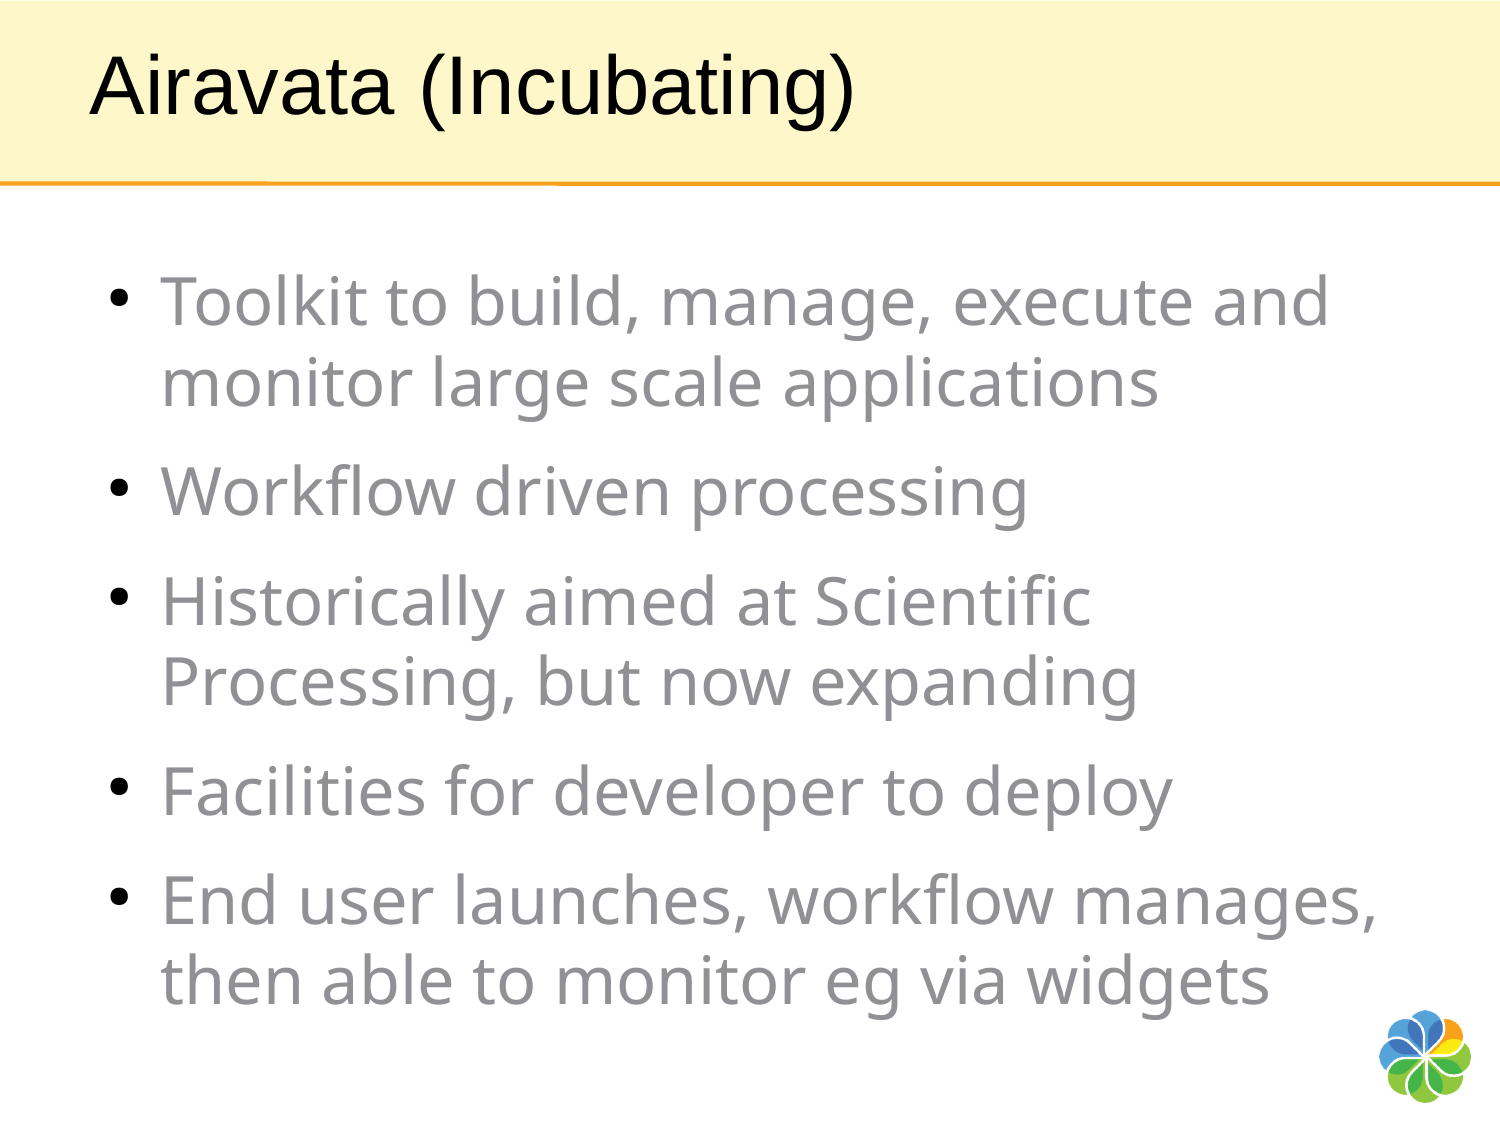

# Airavata (Incubating)
Toolkit to build, manage, execute and monitor large scale applications
Workflow driven processing
Historically aimed at Scientific Processing, but now expanding
Facilities for developer to deploy
End user launches, workflow manages, then able to monitor eg via widgets